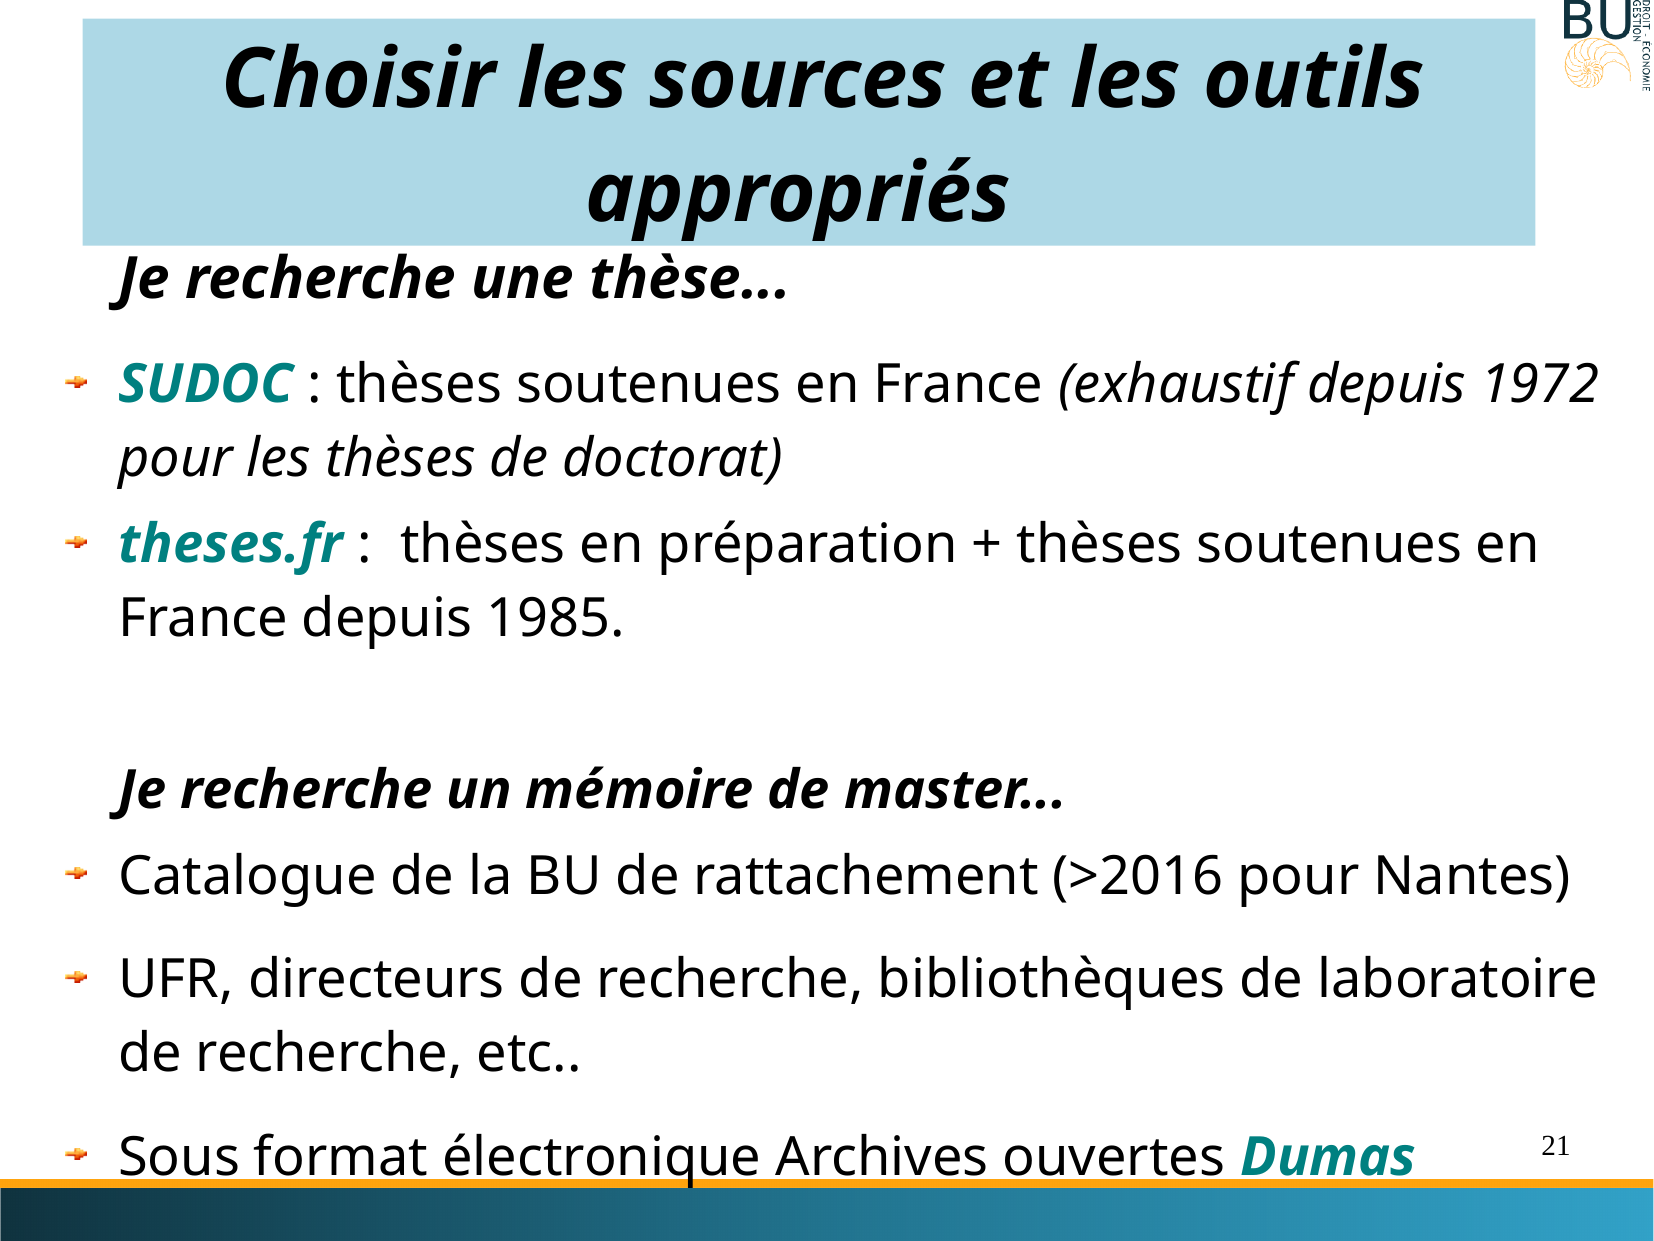

Choisir les sources et les outils appropriés
# Je recherche une thèse...
SUDOC : thèses soutenues en France (exhaustif depuis 1972 pour les thèses de doctorat)
theses.fr : thèses en préparation + thèses soutenues en France depuis 1985.
Je recherche un mémoire de master...
Catalogue de la BU de rattachement (>2016 pour Nantes)
UFR, directeurs de recherche, bibliothèques de laboratoire de recherche, etc..
Sous format électronique Archives ouvertes Dumas
21